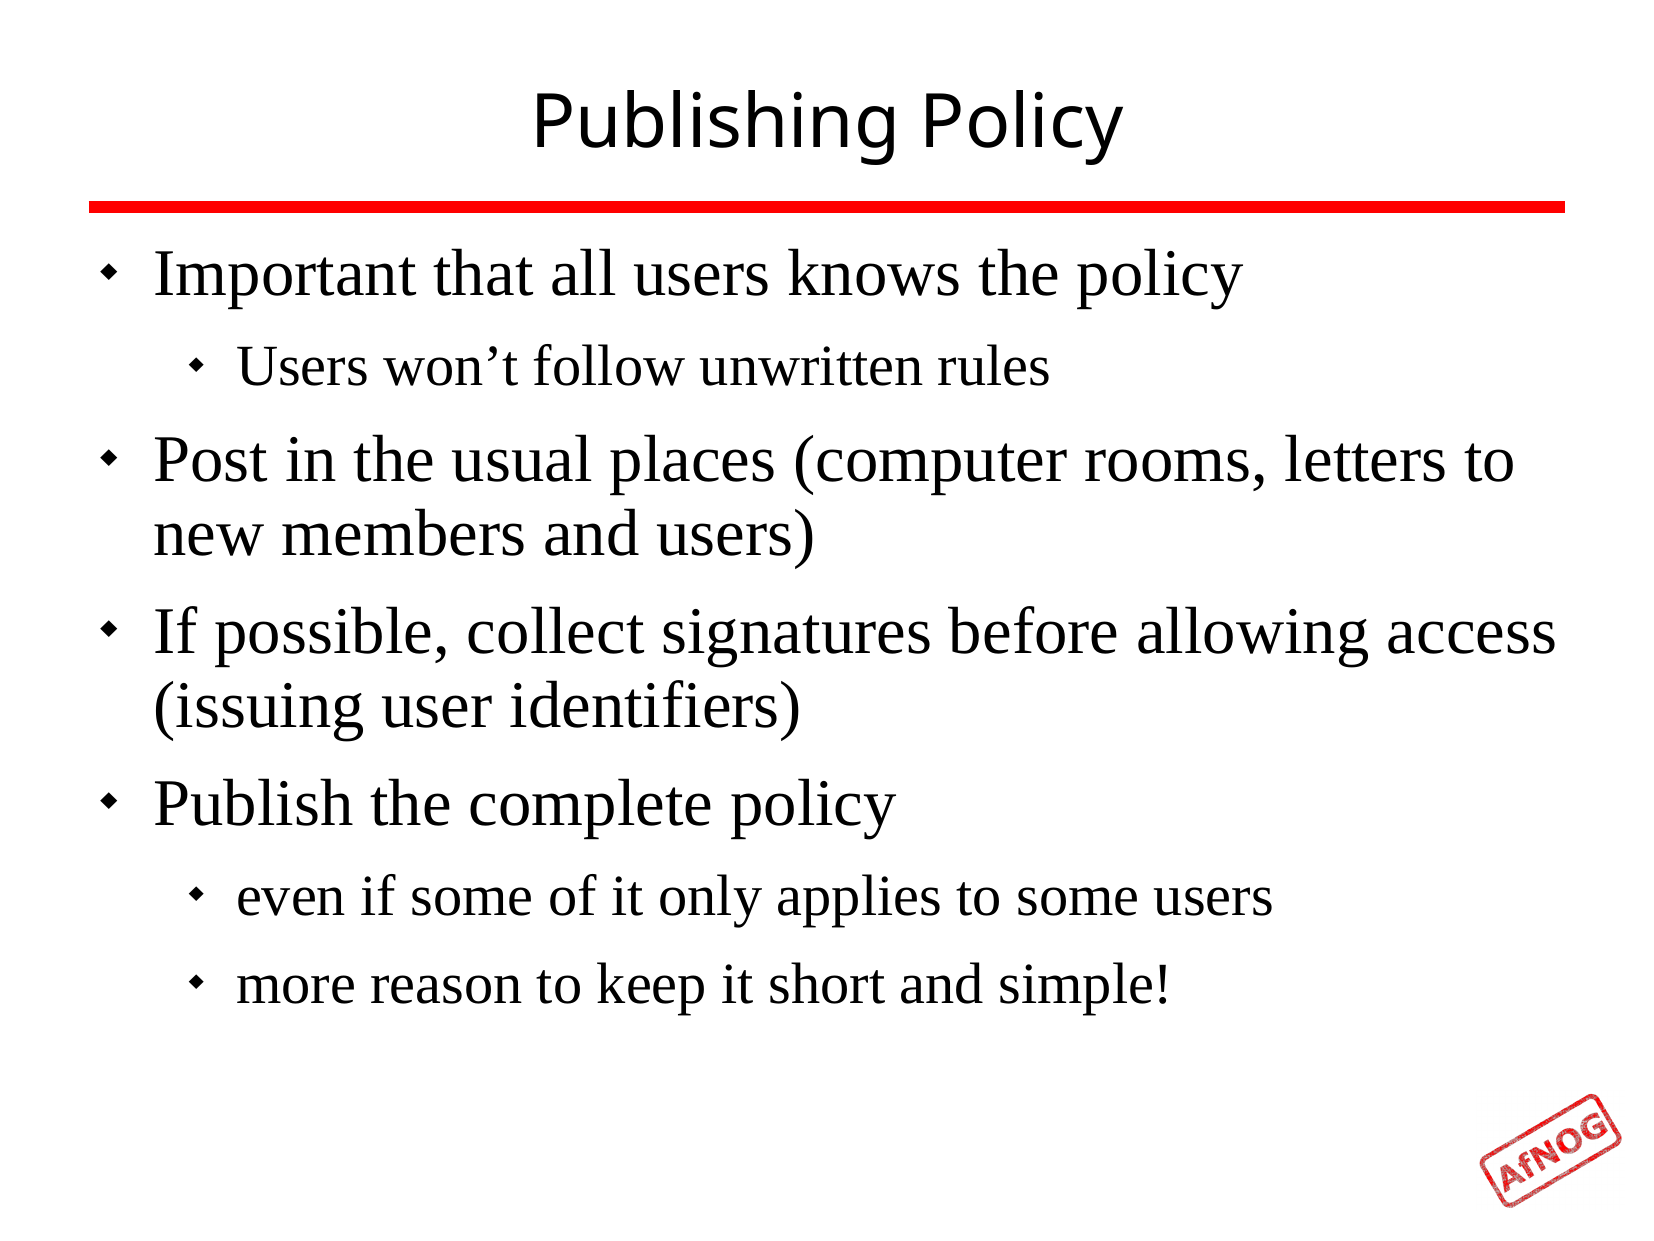

# Publishing Policy
Important that all users knows the policy
Users won’t follow unwritten rules
Post in the usual places (computer rooms, letters to new members and users)
If possible, collect signatures before allowing access (issuing user identifiers)
Publish the complete policy
even if some of it only applies to some users
more reason to keep it short and simple!